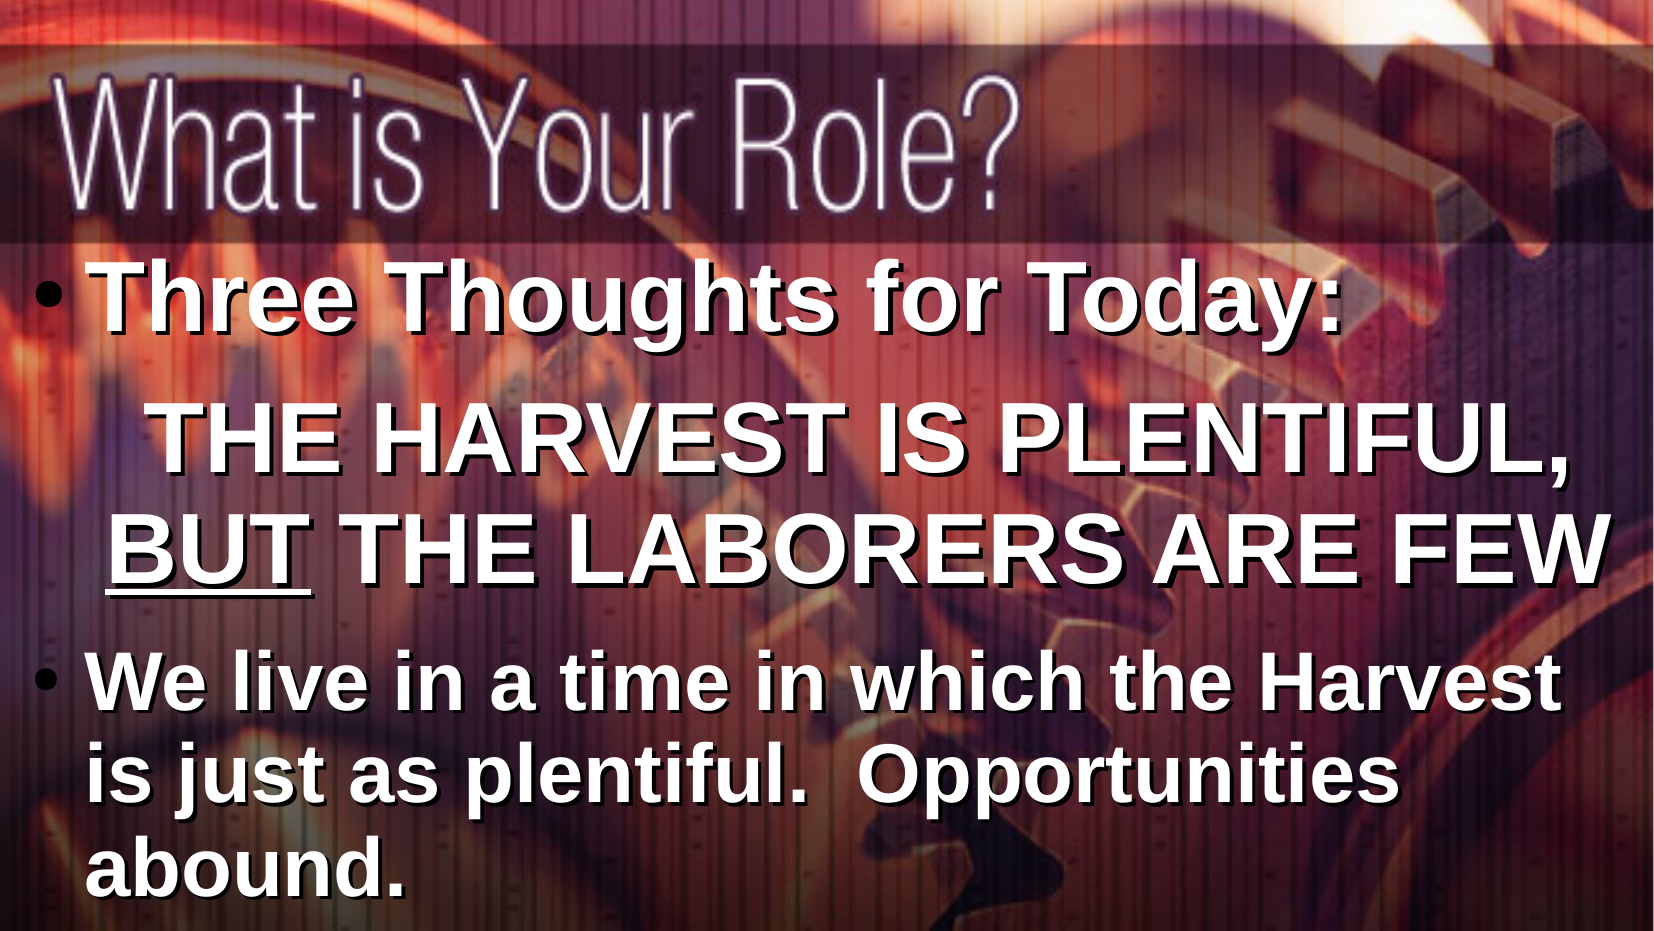

# Three Thoughts for Today:
THE HARVEST IS PLENTIFUL, BUT THE LABORERS ARE FEW
We live in a time in which the Harvest is just as plentiful. Opportunities abound.